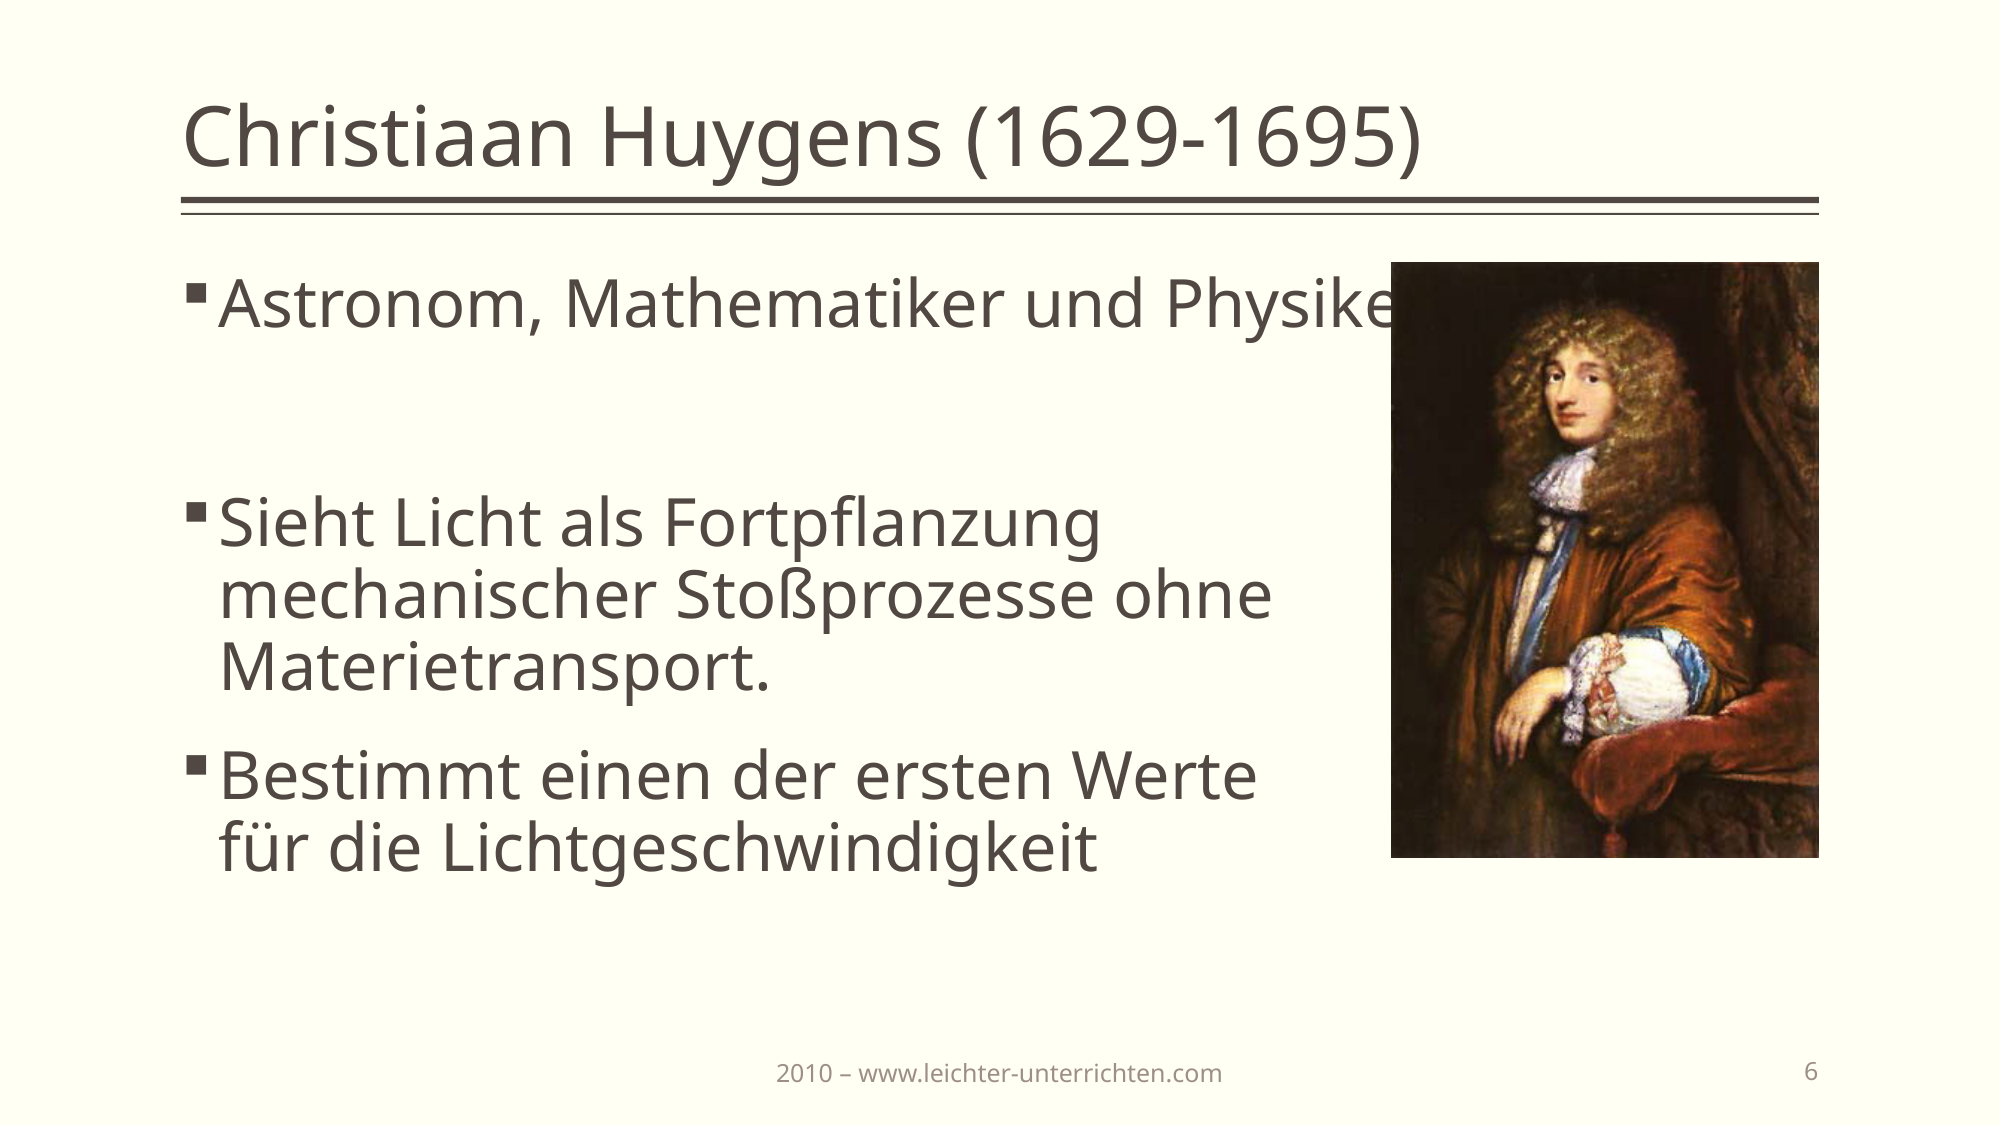

# Christiaan Huygens (1629-1695)
Astronom, Mathematiker und Physiker
Sieht Licht als Fortpflanzung
mechanischer Stoßprozesse ohne
Materietransport.
Bestimmt einen der ersten Werte
für die Lichtgeschwindigkeit
2010 – www.leichter-unterrichten.com